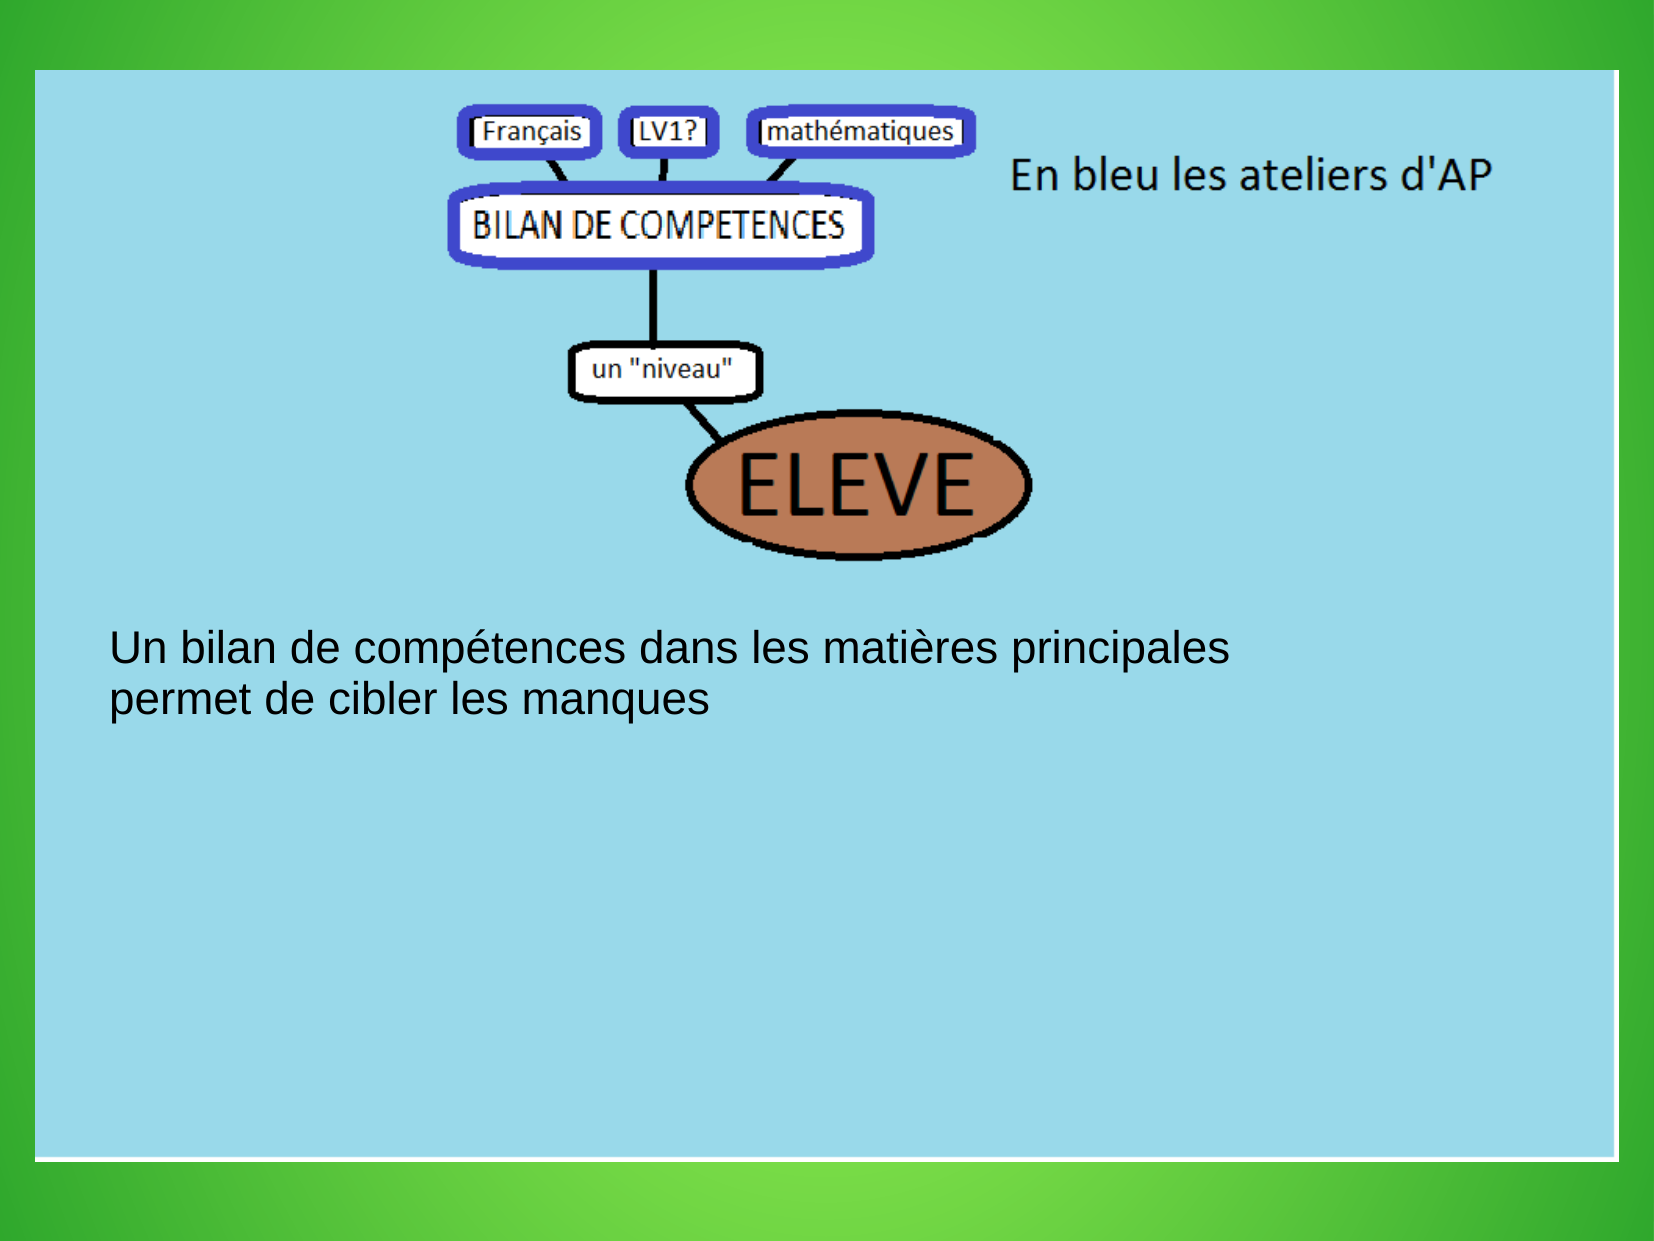

Un bilan de compétences dans les matières principales permet de cibler les manques